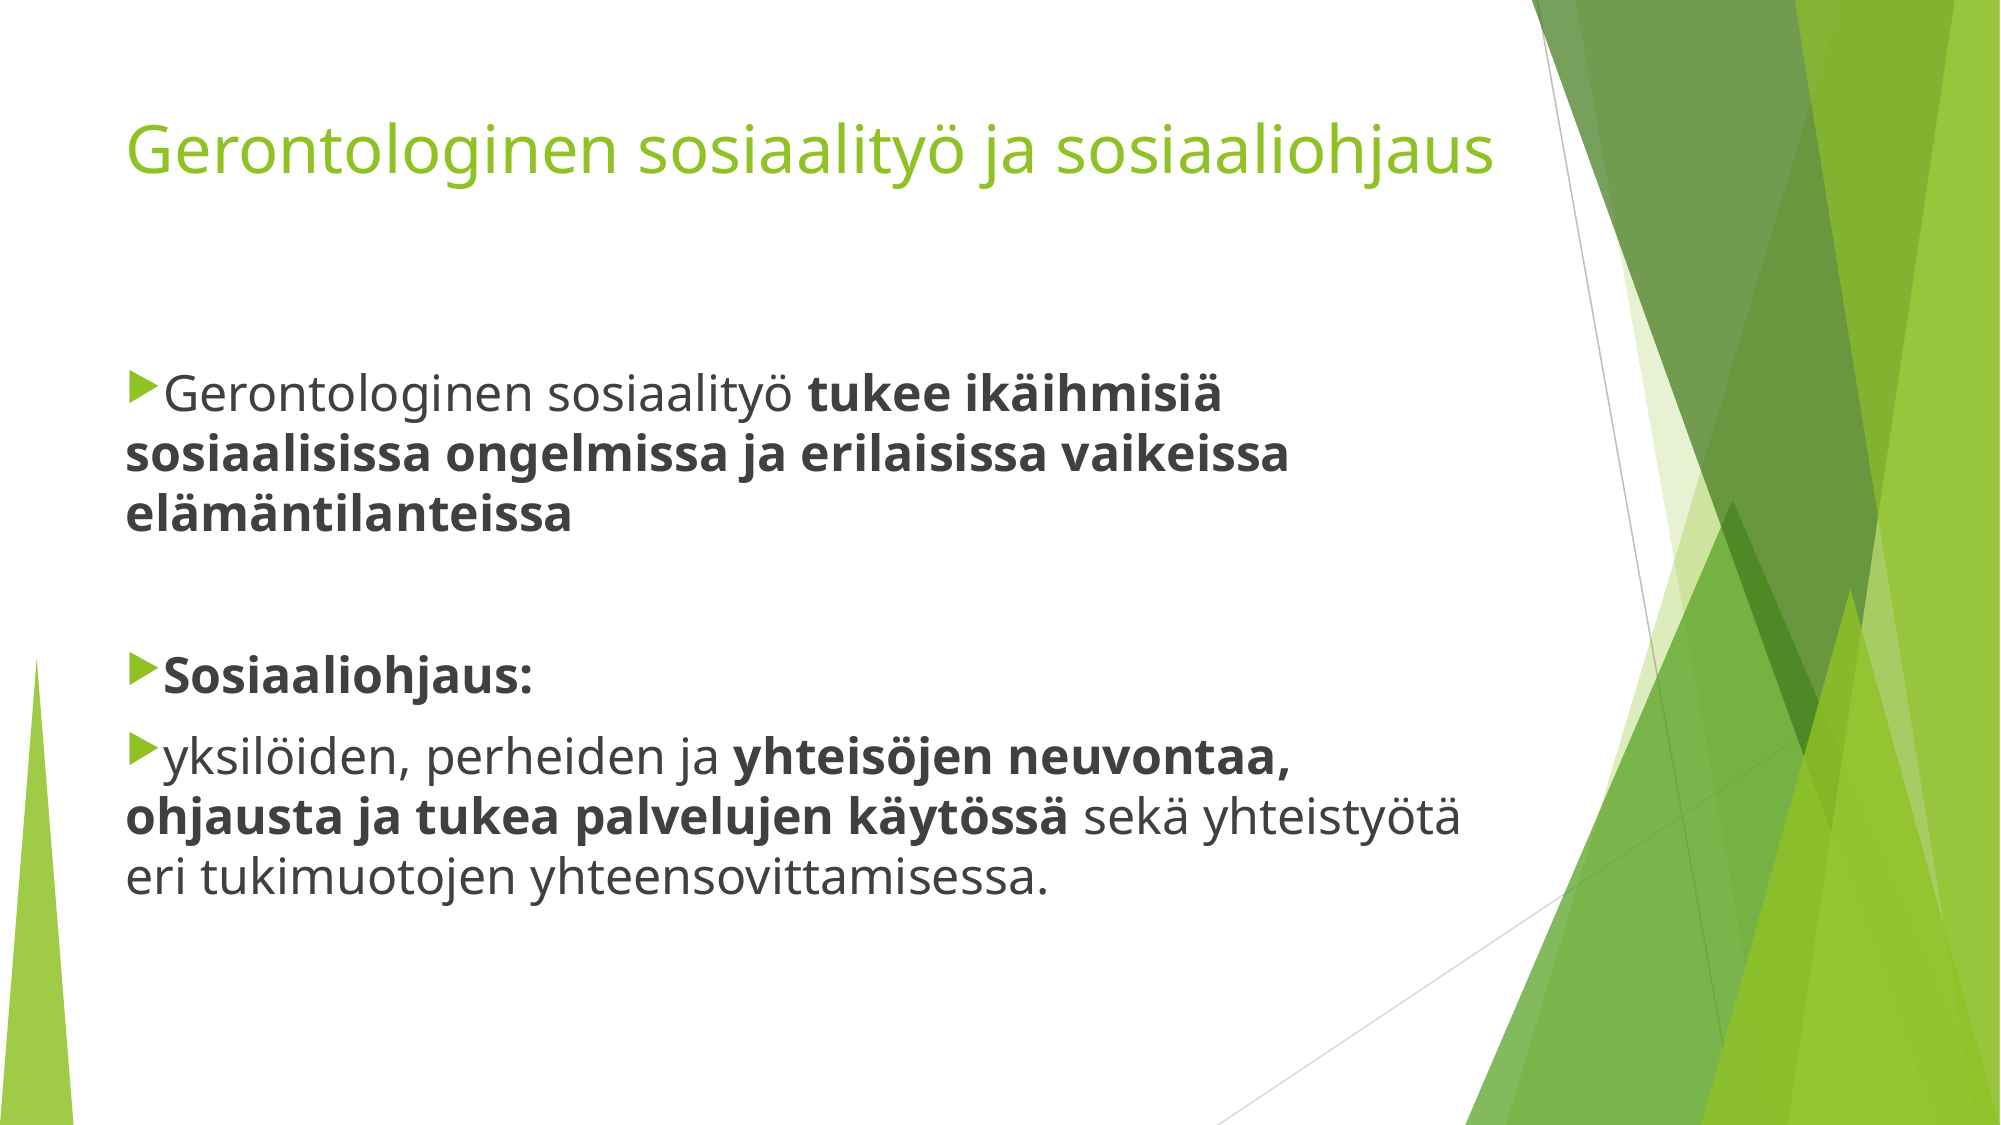

# Gerontologinen sosiaalityö ja sosiaaliohjaus
Gerontologinen sosiaalityö tukee ikäihmisiä sosiaalisissa ongelmissa ja erilaisissa vaikeissa elämäntilanteissa
Sosiaaliohjaus:
yksilöiden, perheiden ja yhteisöjen neuvontaa, ohjausta ja tukea palvelujen käytössä sekä yhteistyötä eri tukimuotojen yhteensovittamisessa.